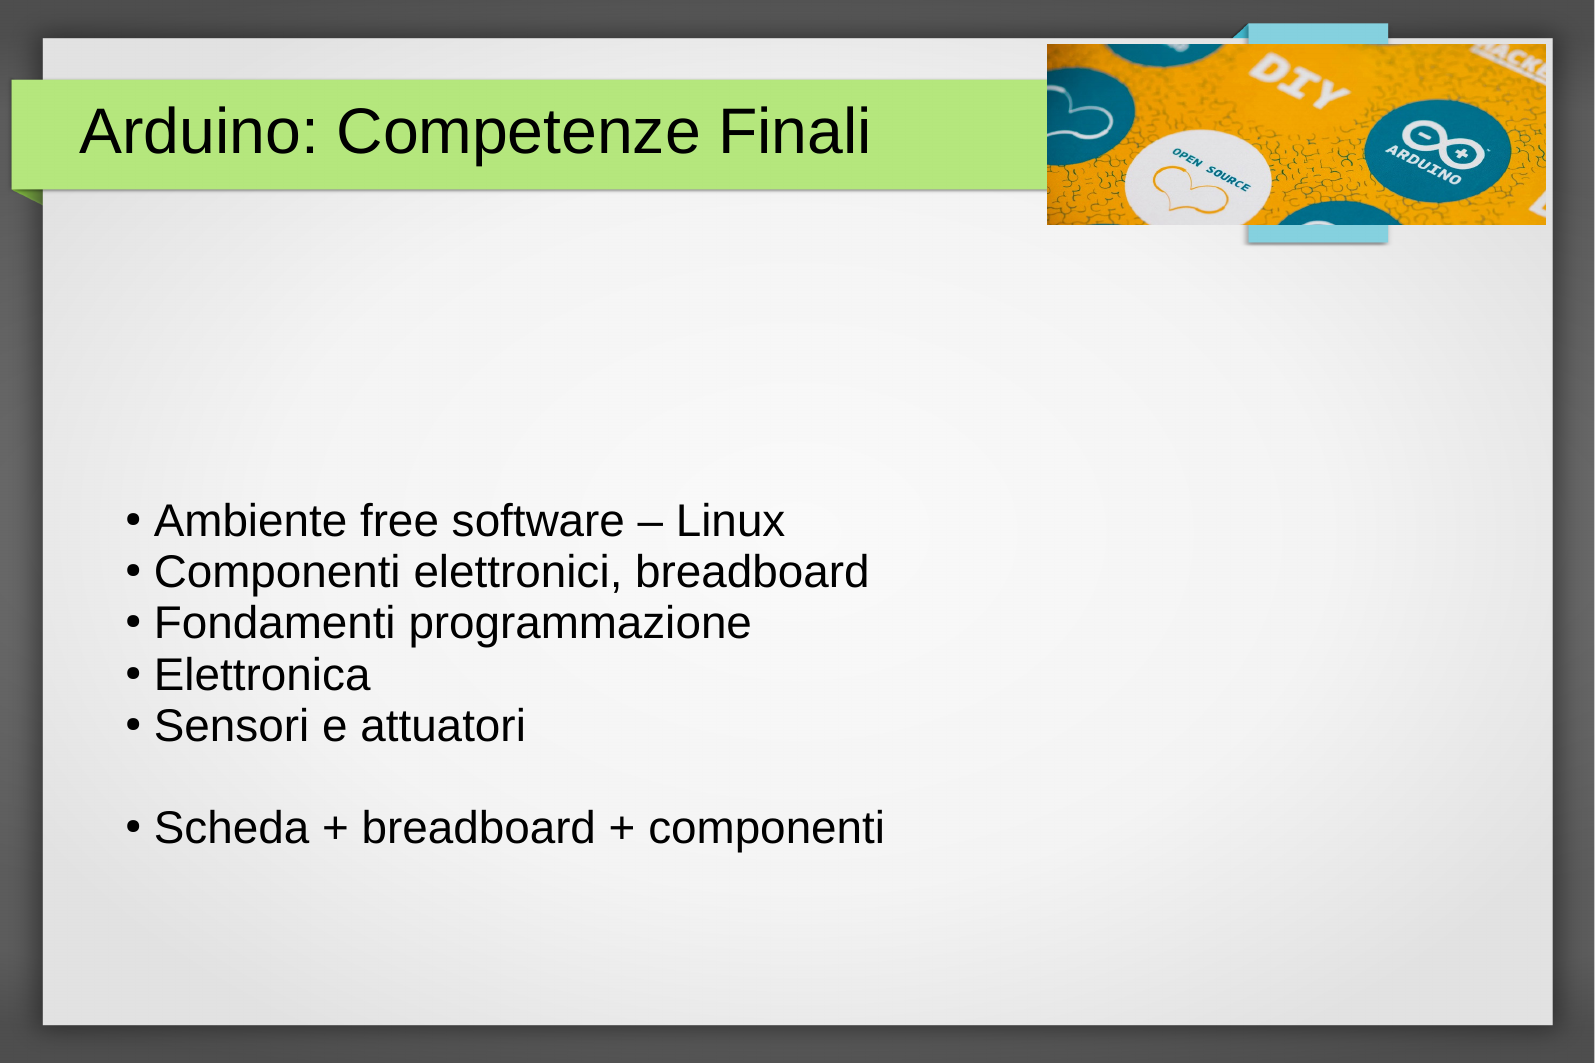

# Arduino: Competenze Finali
 Ambiente free software – Linux
 Componenti elettronici, breadboard
 Fondamenti programmazione
 Elettronica
 Sensori e attuatori
 Scheda + breadboard + componenti